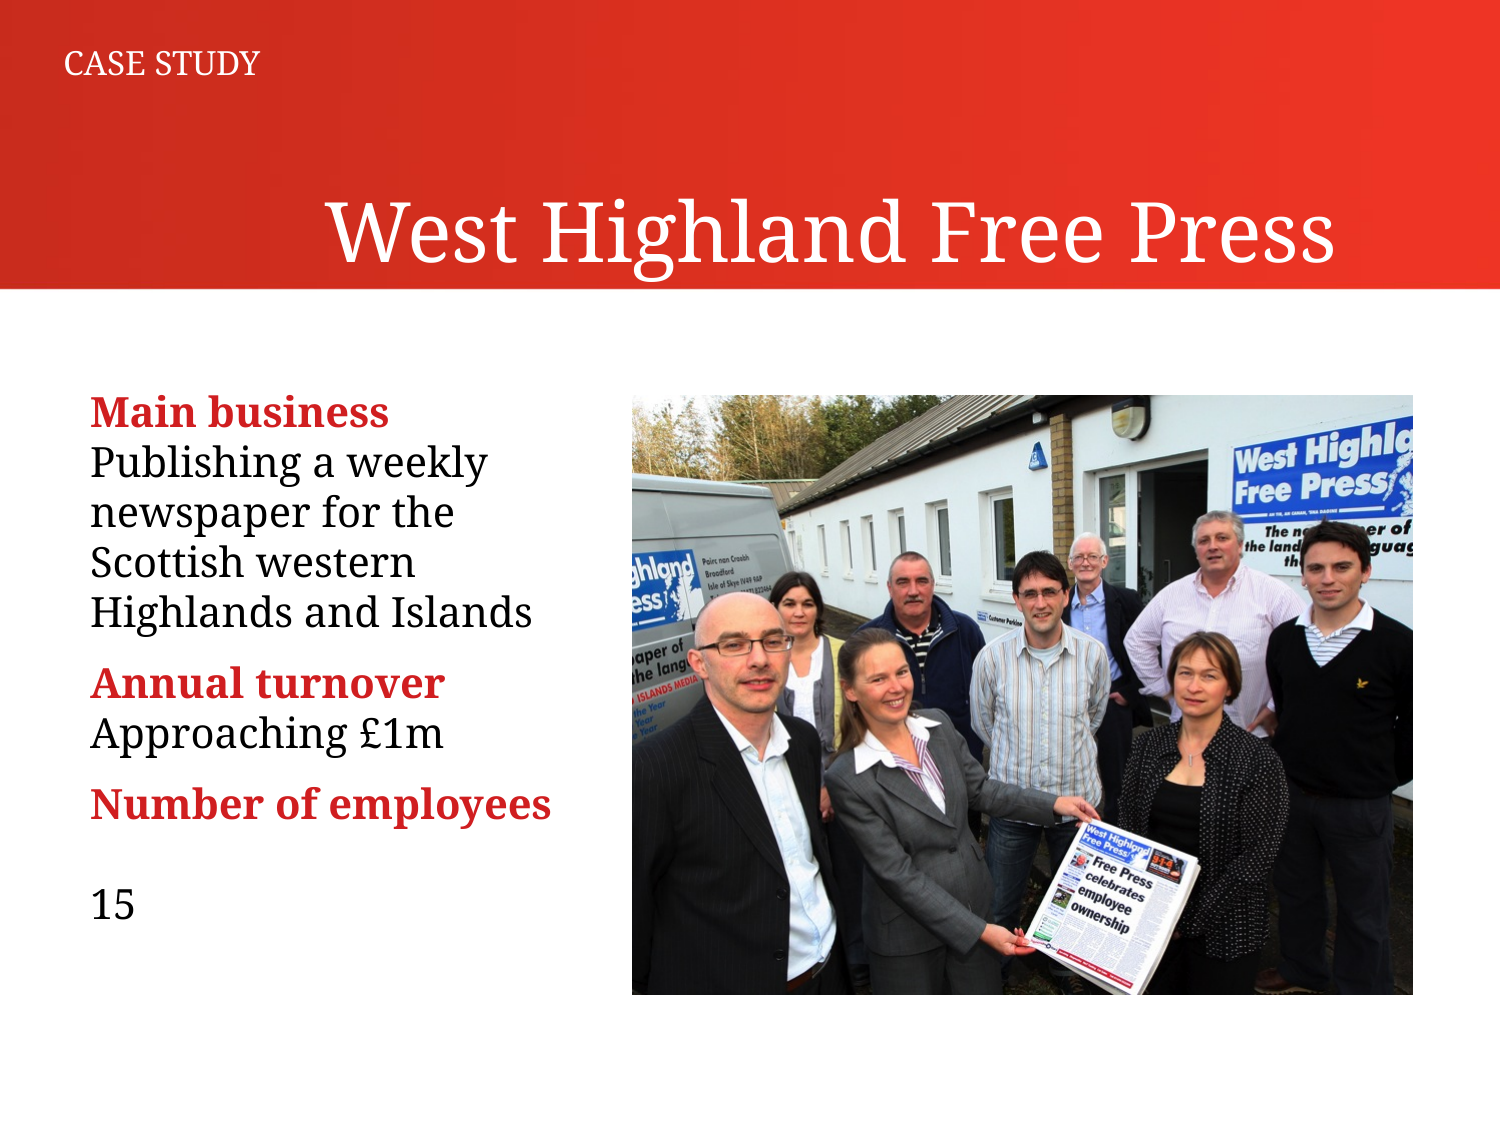

CASE STUDY
# West Highland Free Press
Main business
Publishing a weekly newspaper for the Scottish western Highlands and Islands
Annual turnover
Approaching £1m
Number of employees
15